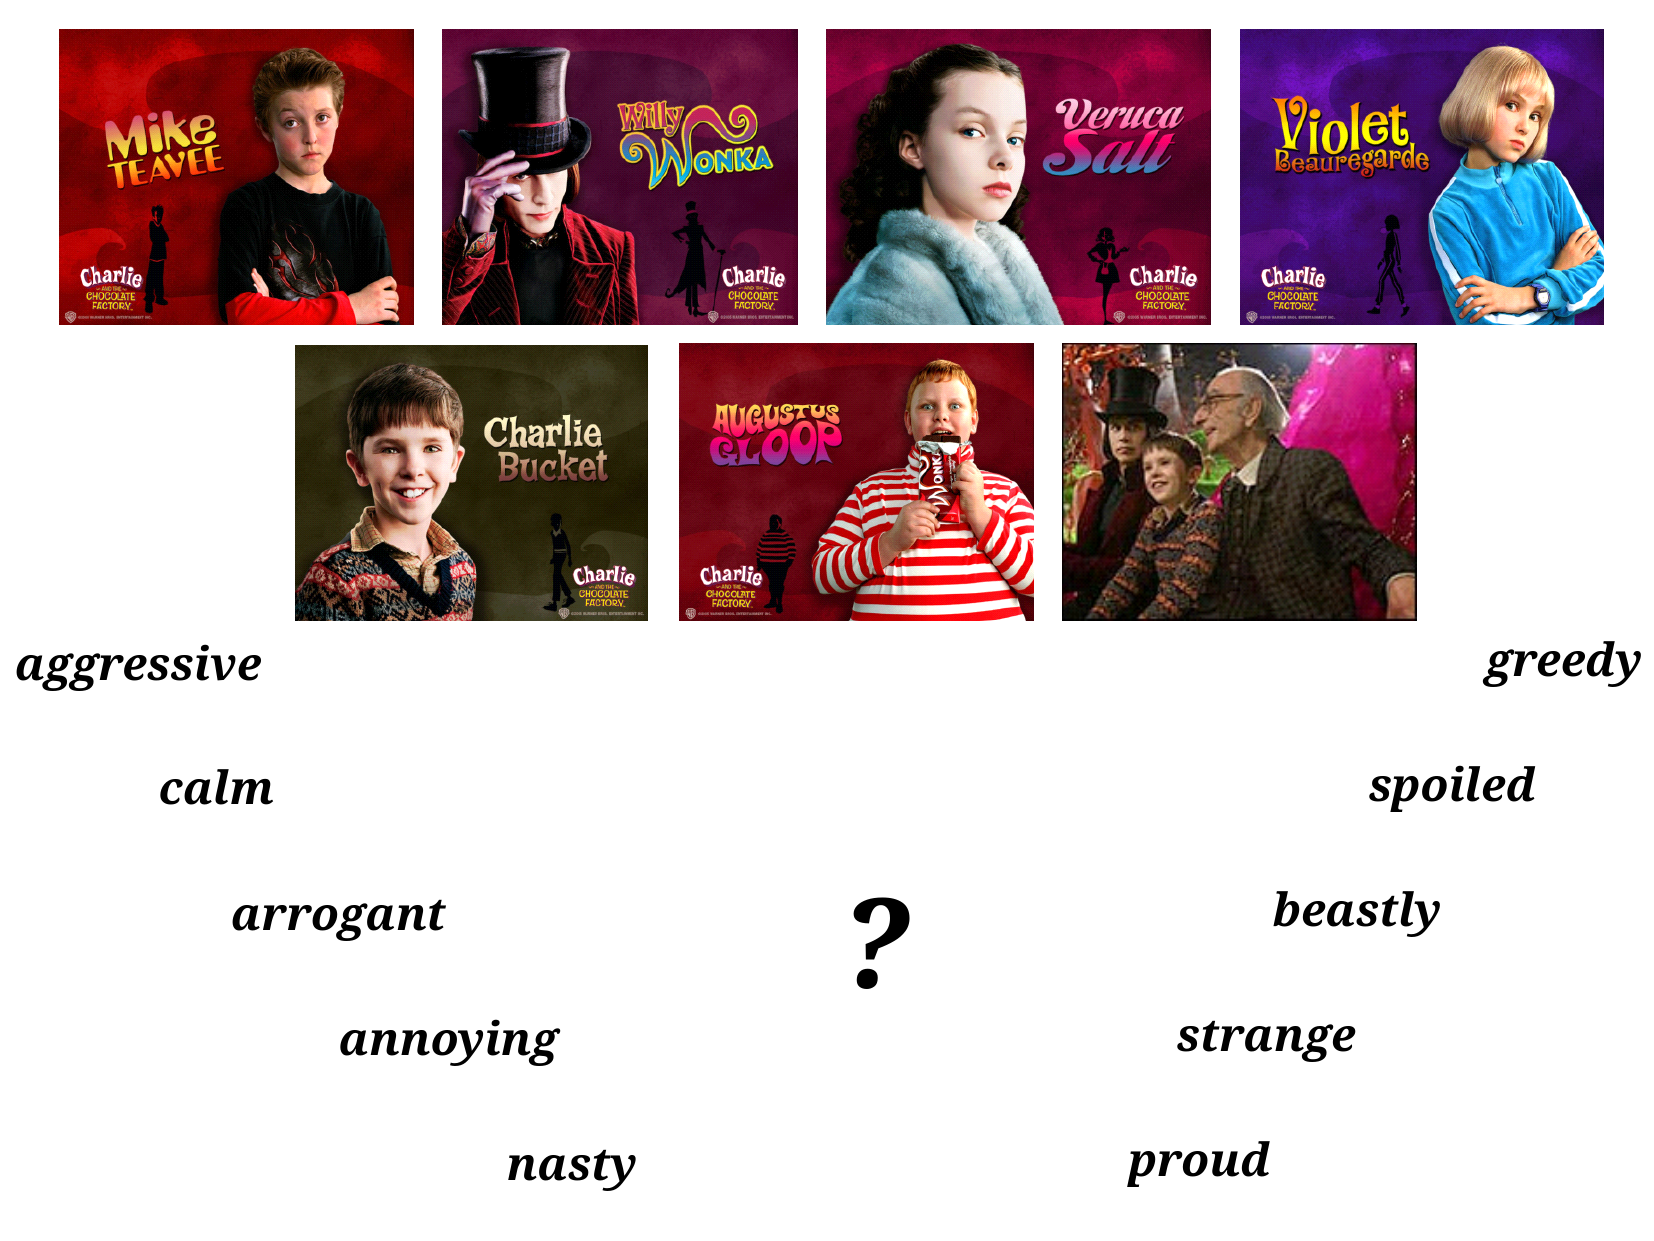

greedy
 spoiled
 beastly
 strange
 proud
 generous
aggressive
 calm
 arrogant
 annoying
 nasty
 friendly
?